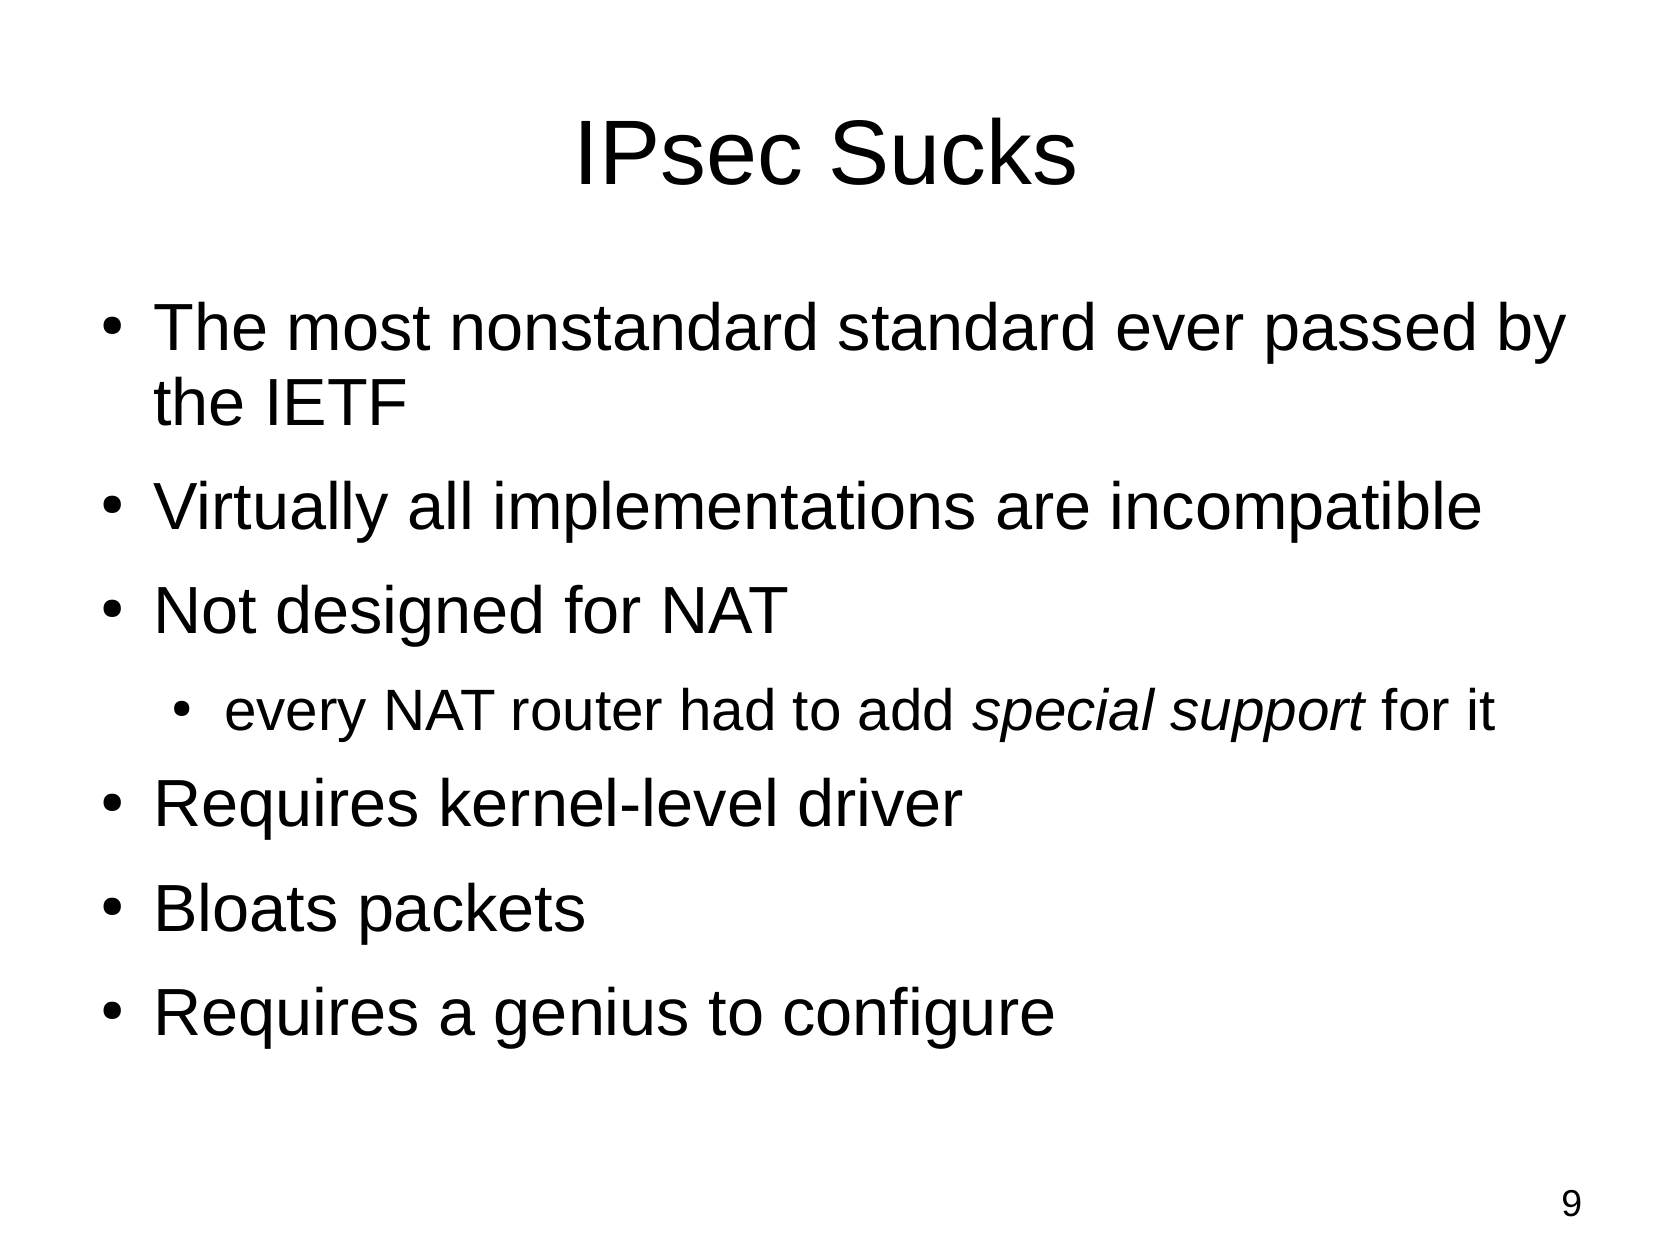

# IPsec Sucks
The most nonstandard standard ever passed by the IETF
Virtually all implementations are incompatible
Not designed for NAT
every NAT router had to add special support for it
Requires kernel-level driver
Bloats packets
Requires a genius to configure
9